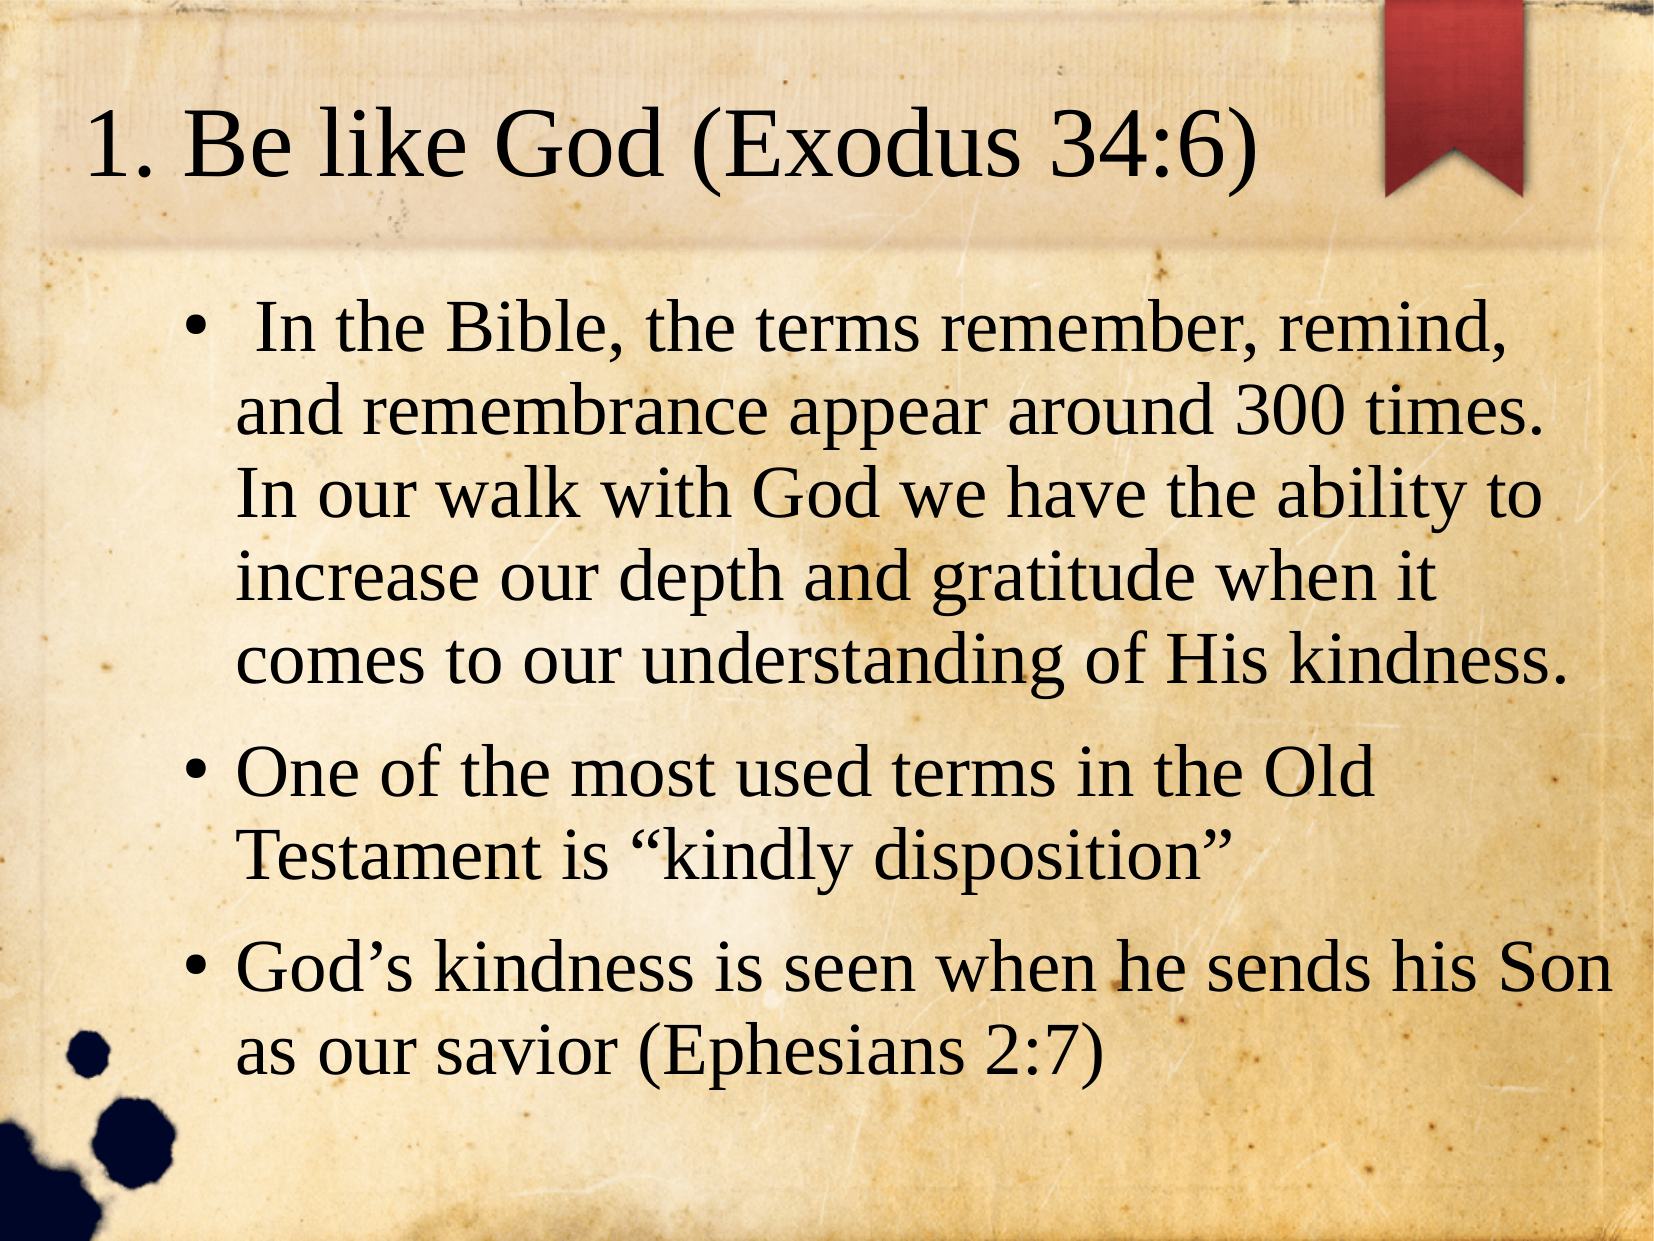

# 1. Be like God (Exodus 34:6)
 In the Bible, the terms remember, remind, and remembrance appear around 300 times. In our walk with God we have the ability to increase our depth and gratitude when it comes to our understanding of His kindness.
One of the most used terms in the Old Testament is “kindly disposition”
God’s kindness is seen when he sends his Son as our savior (Ephesians 2:7)